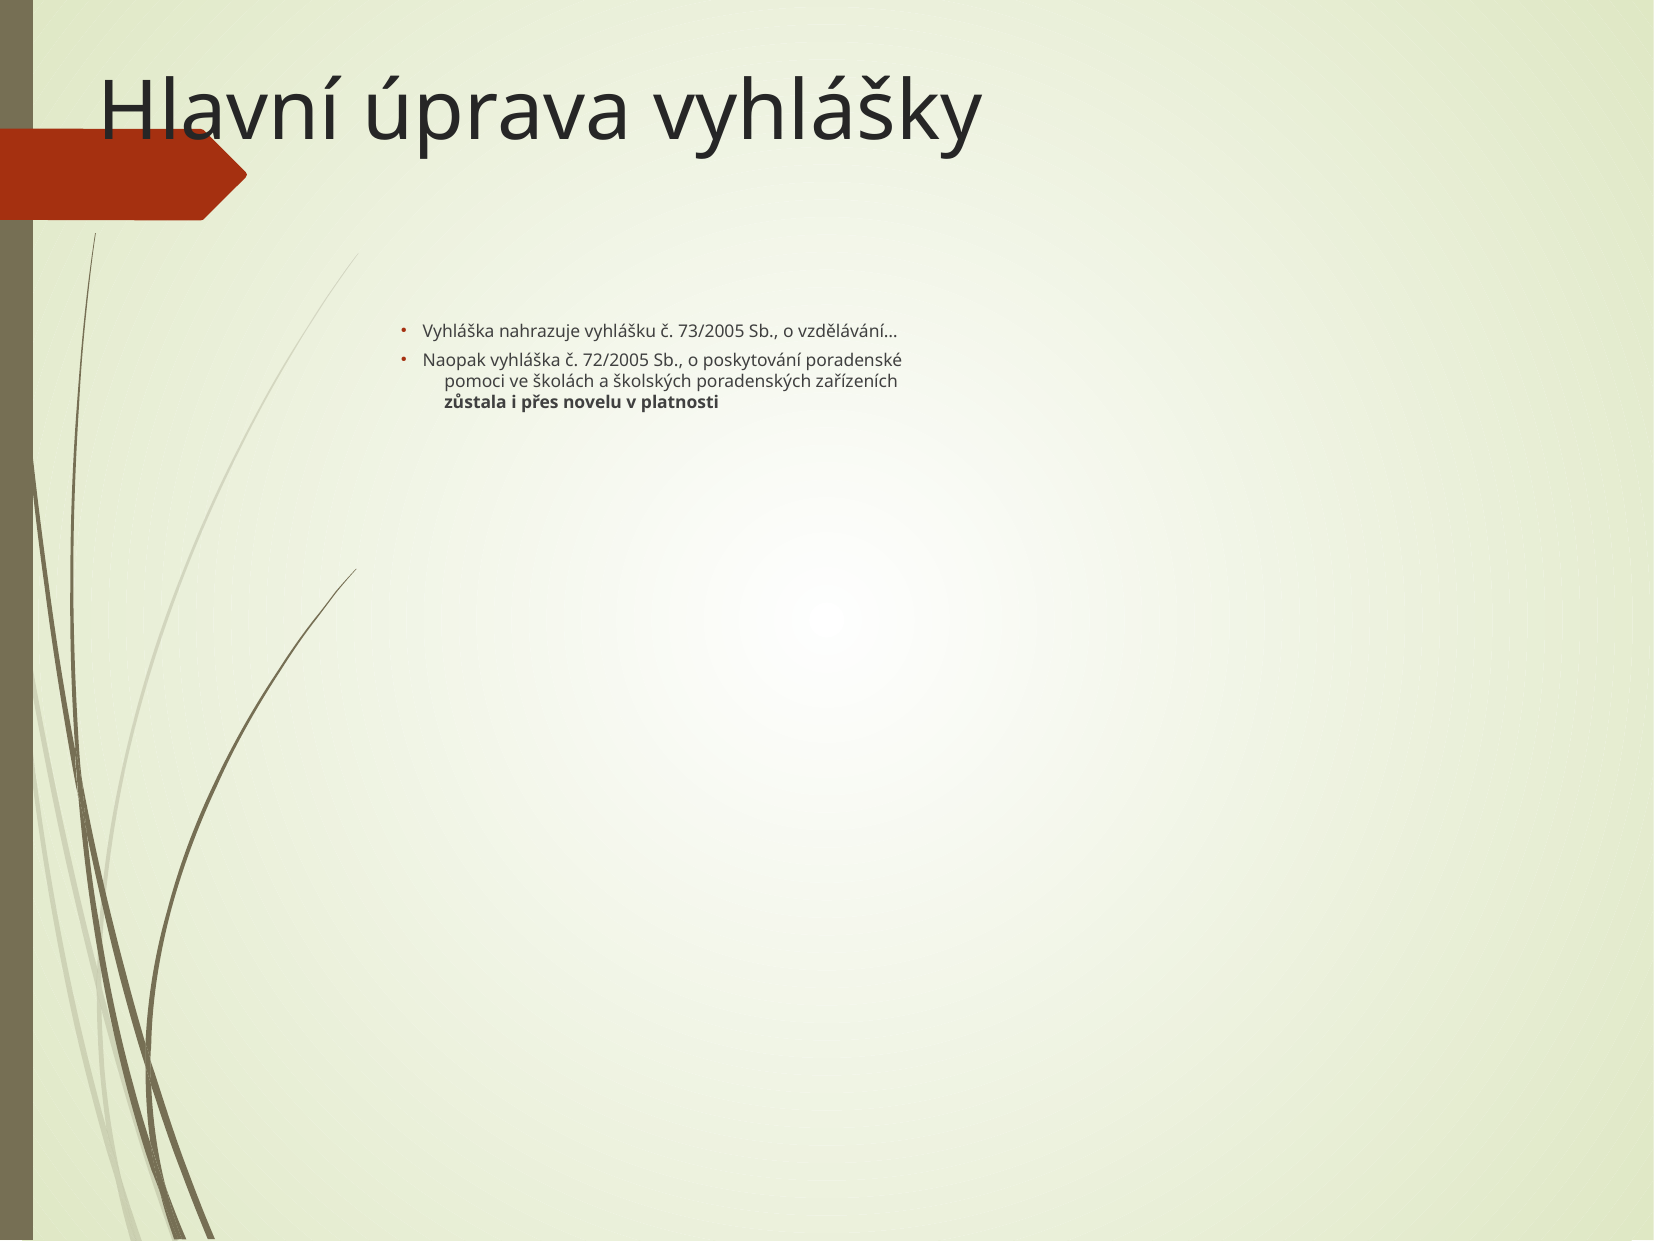

# Hlavní úprava vyhlášky
Vyhláška nahrazuje vyhlášku č. 73/2005 Sb., o vzdělávání…
Naopak vyhláška č. 72/2005 Sb., o poskytování poradenské pomoci ve školách a školských poradenských zařízeních zůstala i přes novelu v platnosti